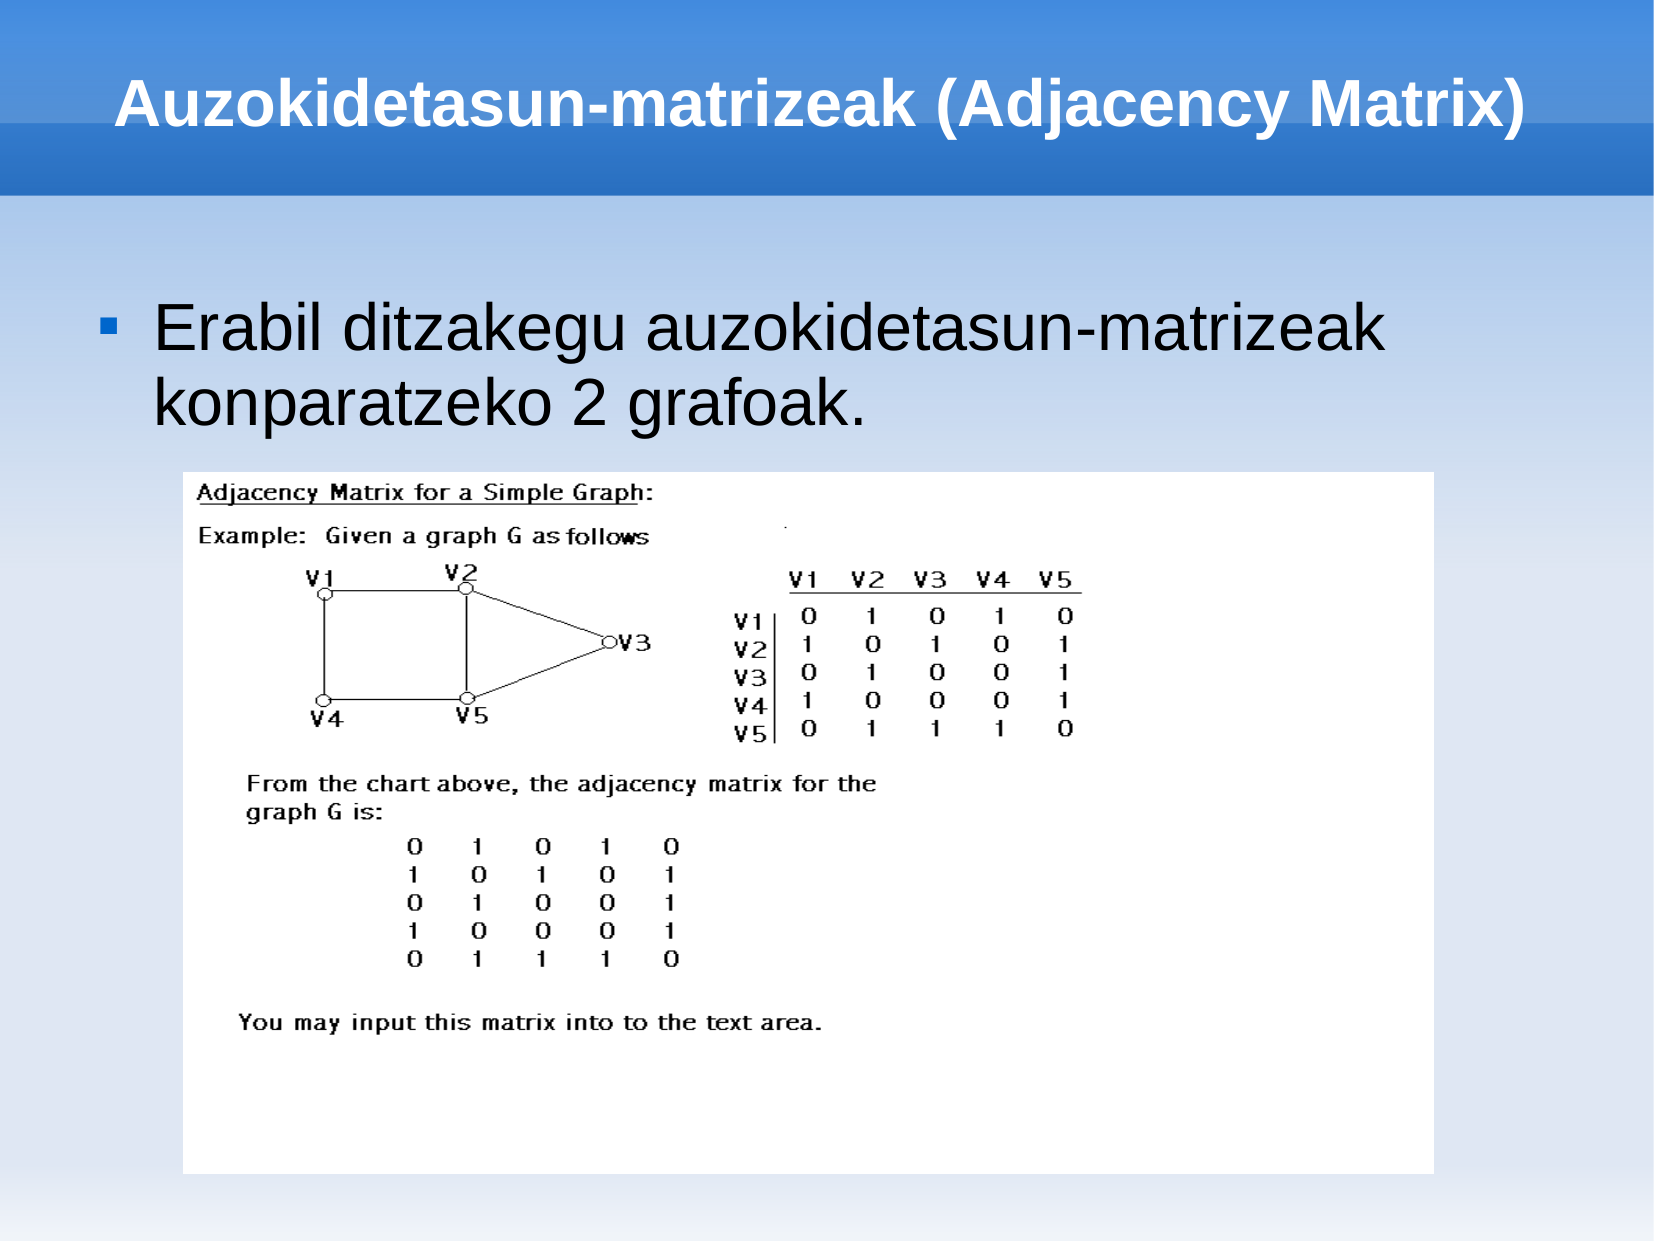

# Auzokidetasun-matrizeak (Adjacency Matrix)
Erabil ditzakegu auzokidetasun-matrizeak konparatzeko 2 grafoak.